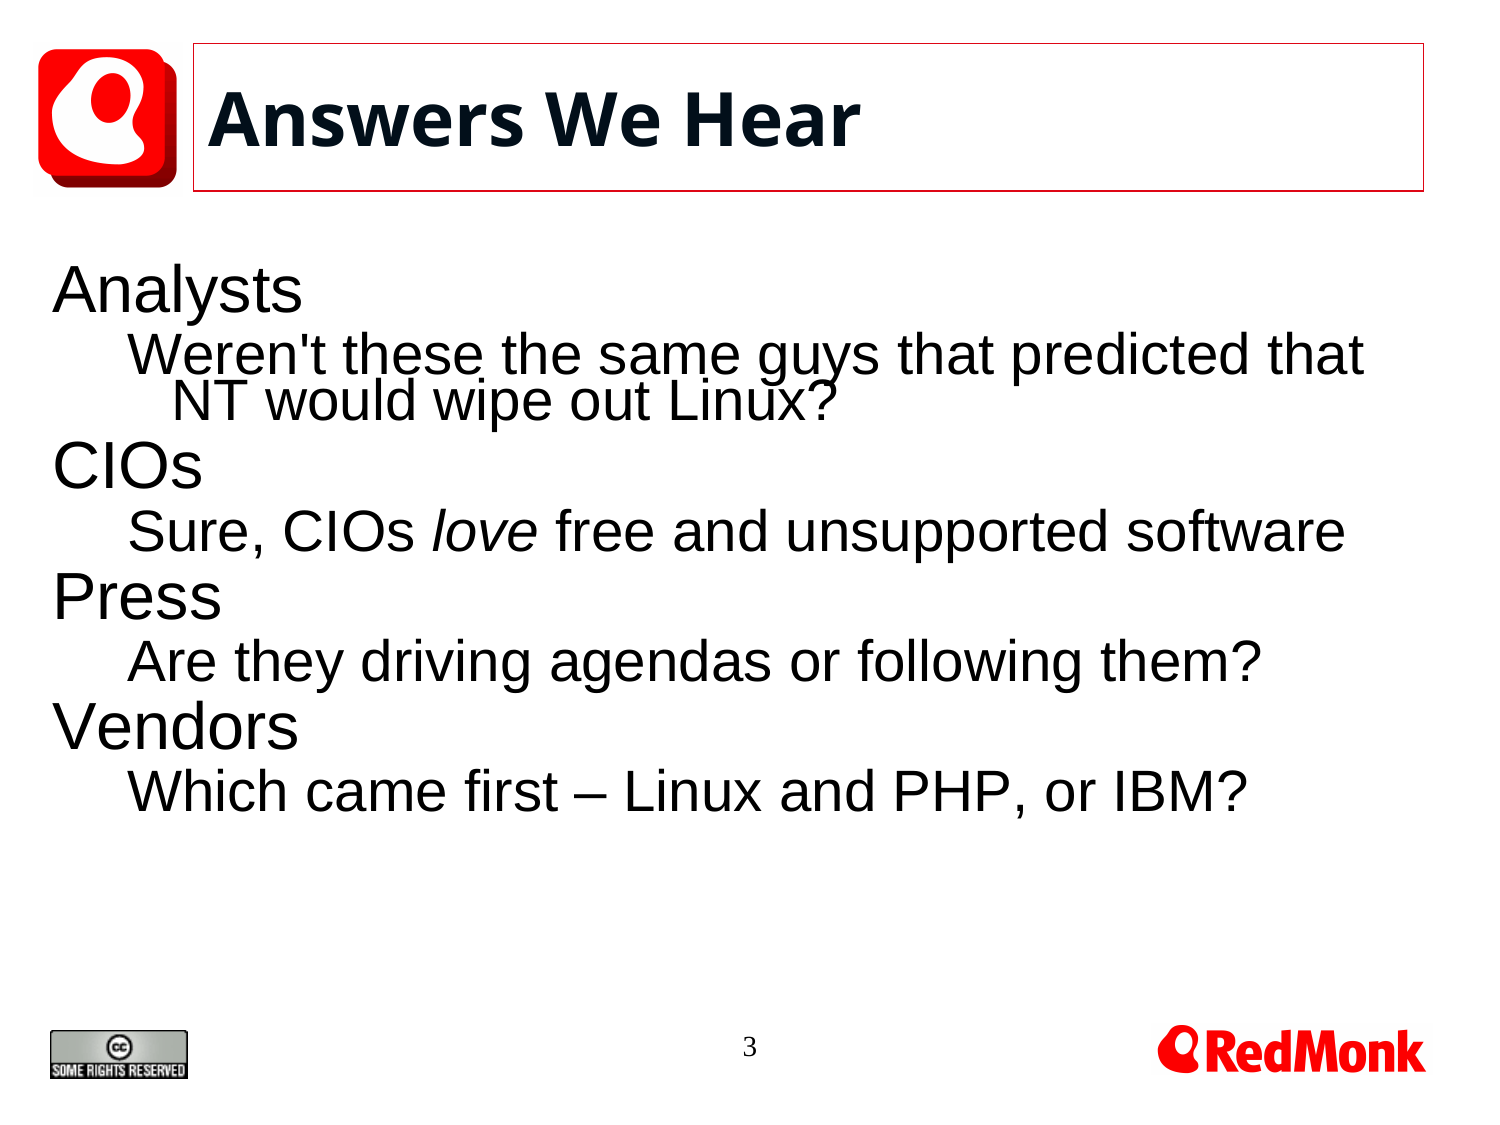

# Answers We Hear
Analysts
Weren't these the same guys that predicted that NT would wipe out Linux?
CIOs
Sure, CIOs love free and unsupported software
Press
Are they driving agendas or following them?
Vendors
Which came first – Linux and PHP, or IBM?